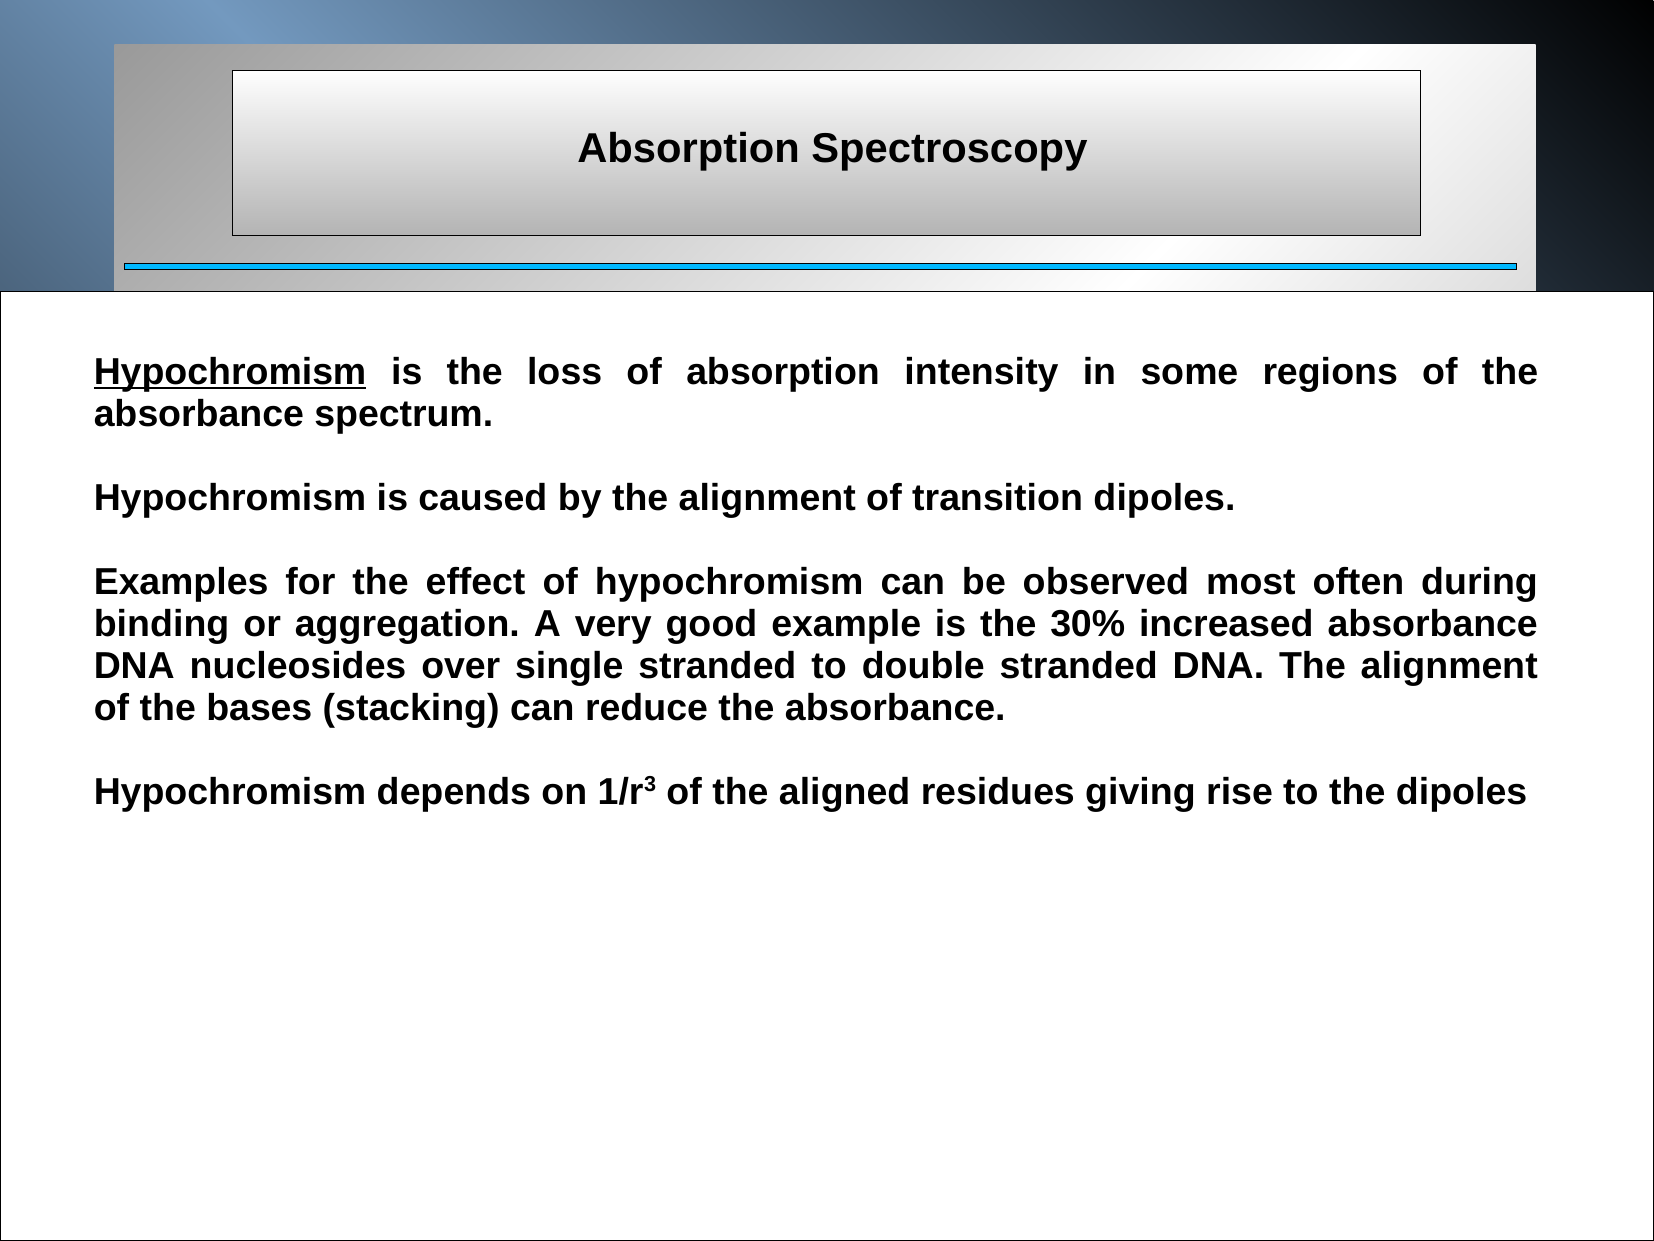

Absorption Spectroscopy
Hypochromism is the loss of absorption intensity in some regions of the absorbance spectrum.
Hypochromism is caused by the alignment of transition dipoles.
Examples for the effect of hypochromism can be observed most often during binding or aggregation. A very good example is the 30% increased absorbance DNA nucleosides over single stranded to double stranded DNA. The alignment of the bases (stacking) can reduce the absorbance.
Hypochromism depends on 1/r3 of the aligned residues giving rise to the dipoles